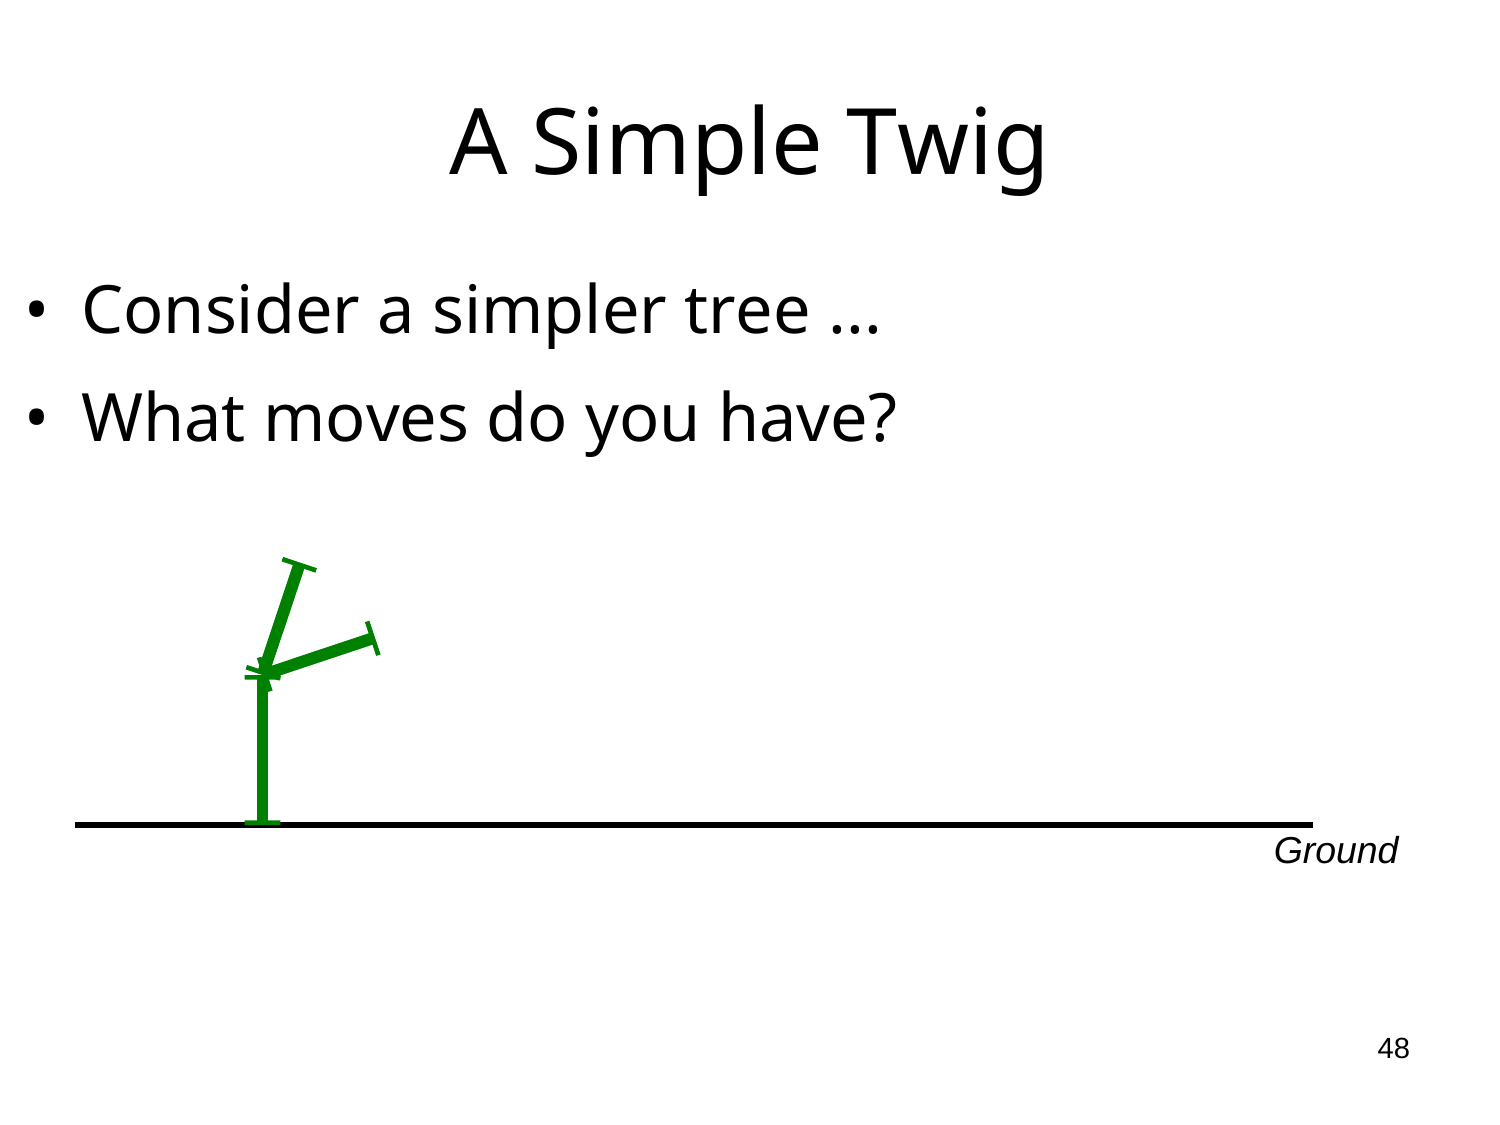

# A Simple Twig
Consider a simpler tree ...
What moves do you have?
Ground
48